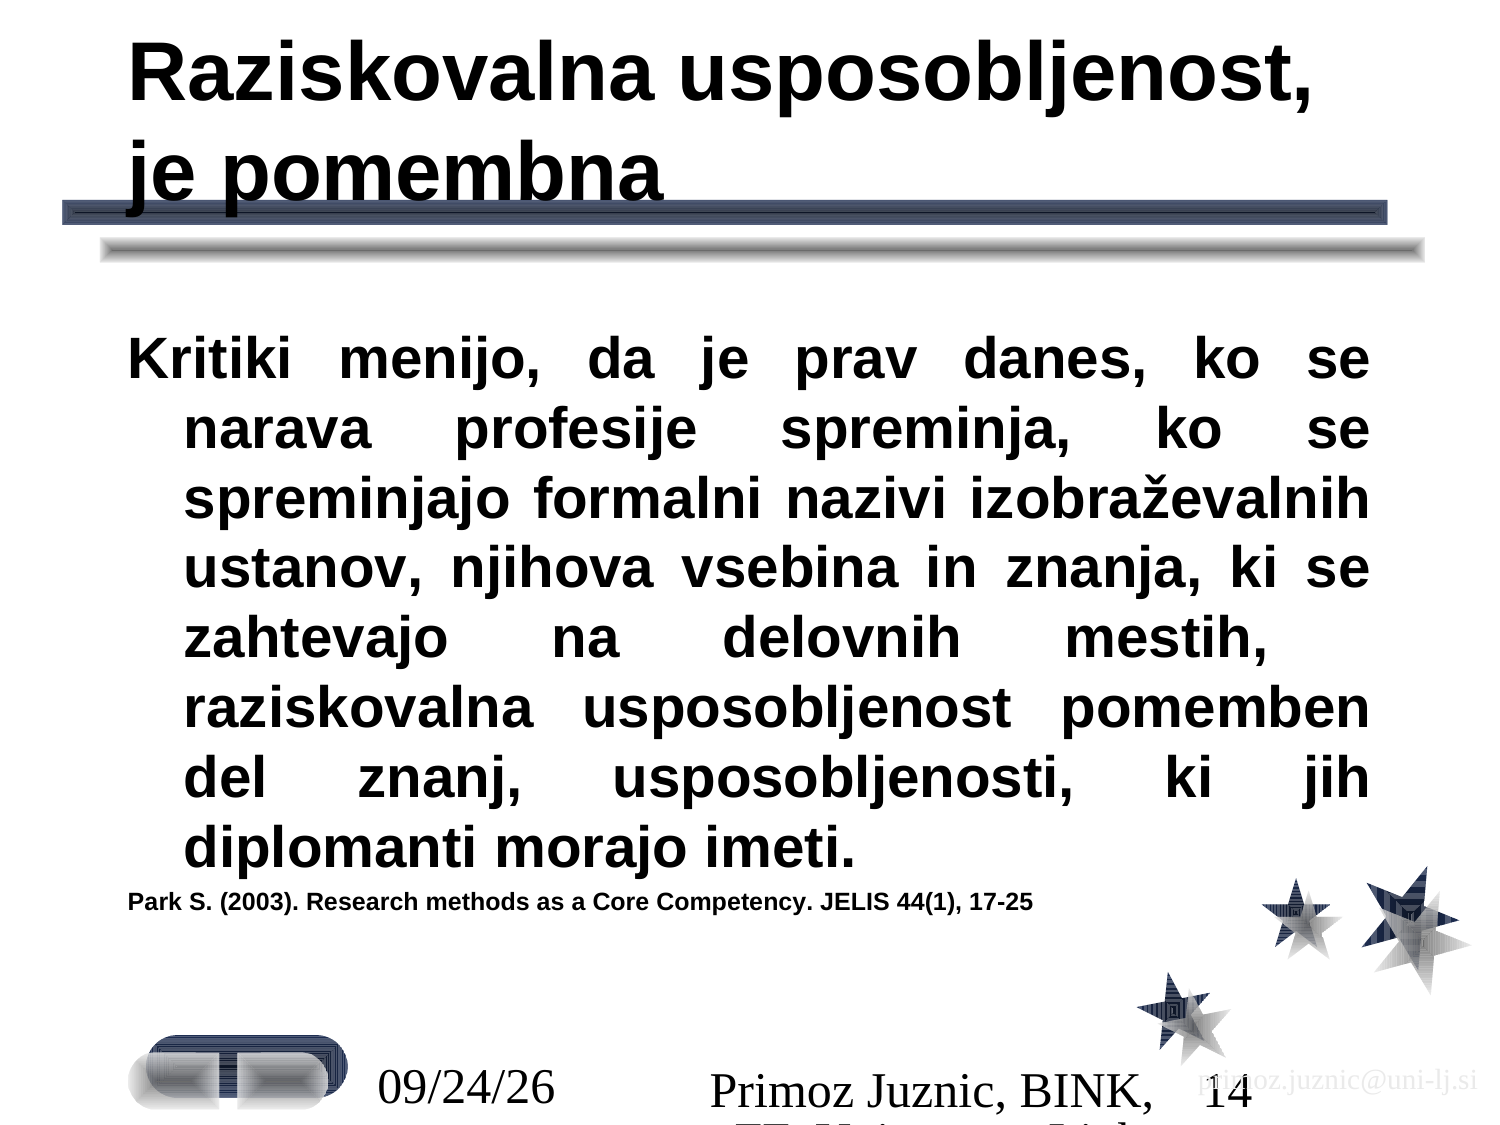

# Raziskovalna usposobljenost, je pomembna
Kritiki menijo, da je prav danes, ko se narava profesije spreminja, ko se spreminjajo formalni nazivi izobraževalnih ustanov, njihova vsebina in znanja, ki se zahtevajo na delovnih mestih, raziskovalna usposobljenost pomemben del znanj, usposobljenosti, ki jih diplomanti morajo imeti.
Park S. (2003). Research methods as a Core Competency. JELIS 44(1), 17-25
Primoz Juznic, BINK, FF, Univerza v Ljubljani
14